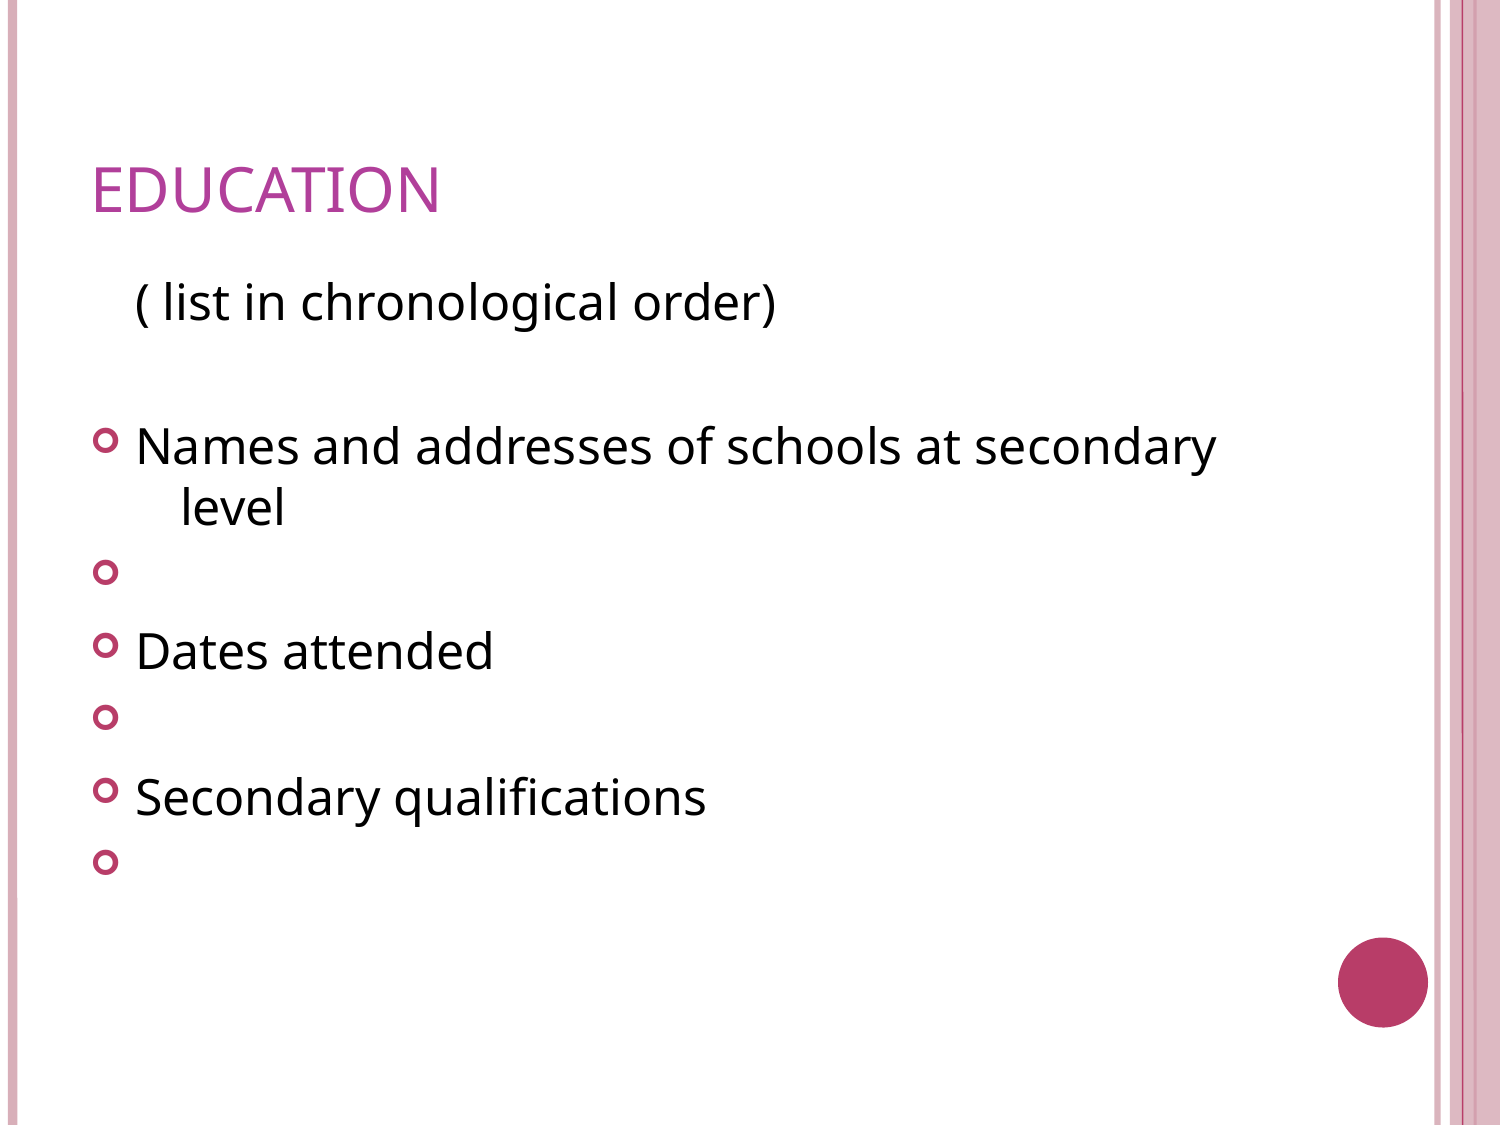

# EDUCATION
( list in chronological order)
Names and addresses of schools at secondary level
Dates attended
Secondary qualifications